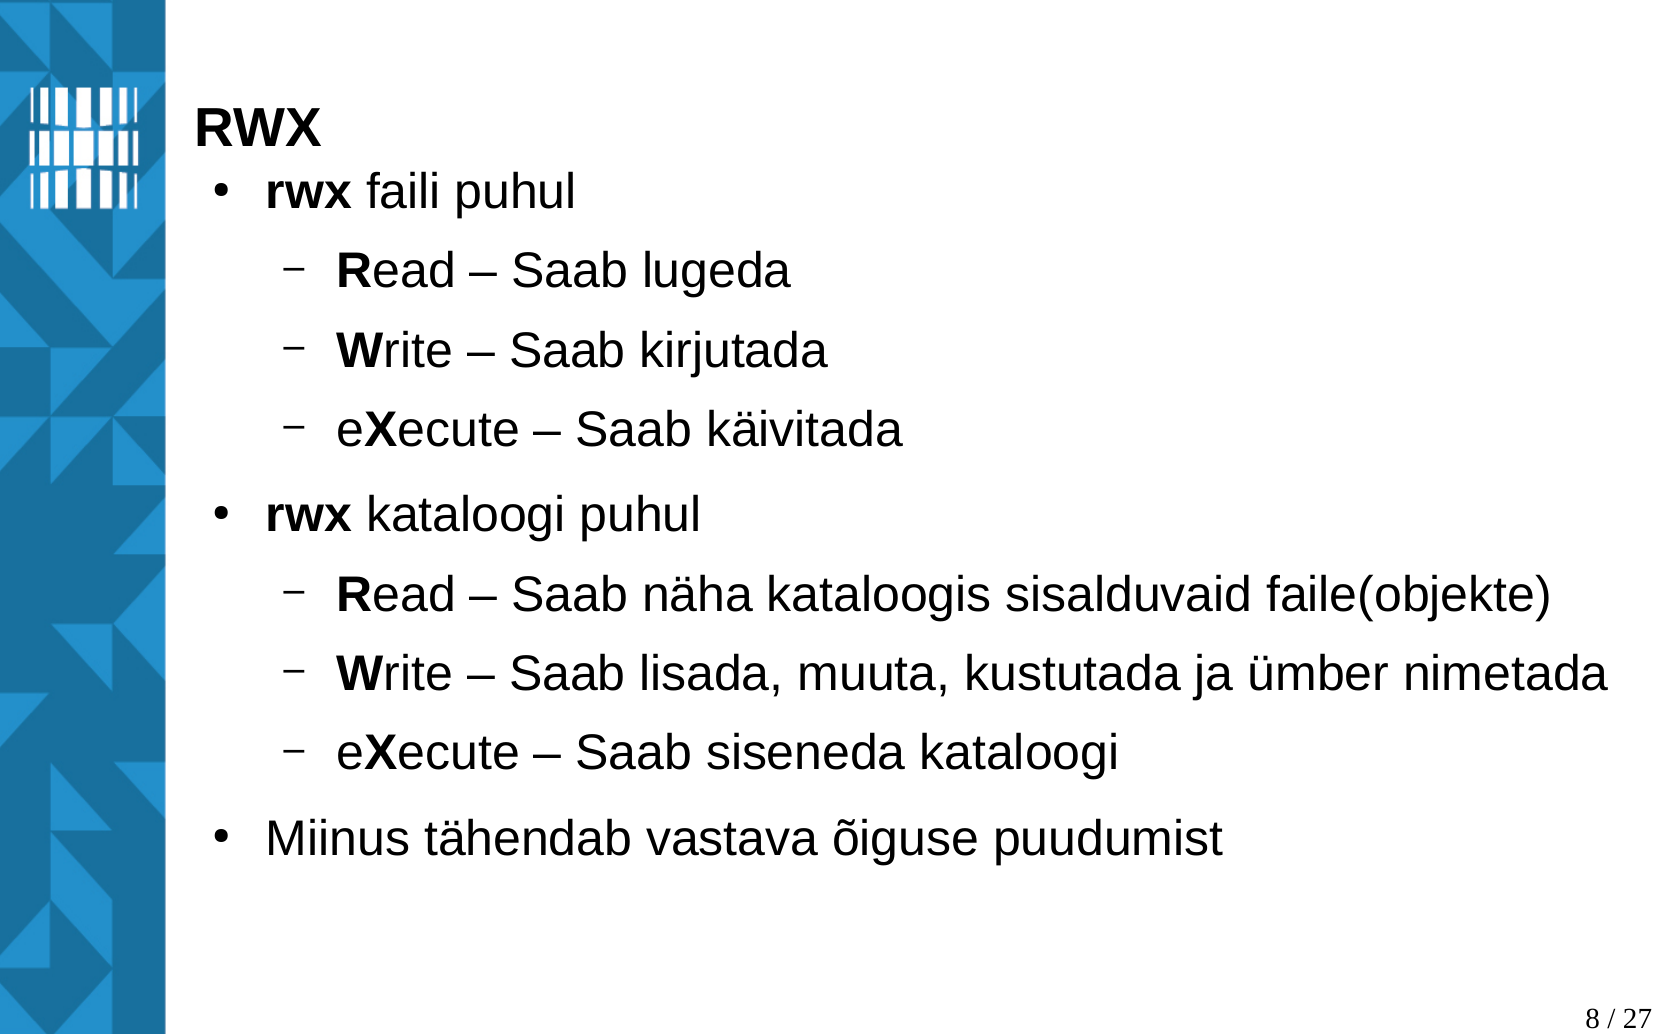

# RWX
rwx faili puhul
Read – Saab lugeda
Write – Saab kirjutada
eXecute – Saab käivitada
rwx kataloogi puhul
Read – Saab näha kataloogis sisalduvaid faile(objekte)
Write – Saab lisada, muuta, kustutada ja ümber nimetada
eXecute – Saab siseneda kataloogi
Miinus tähendab vastava õiguse puudumist
8